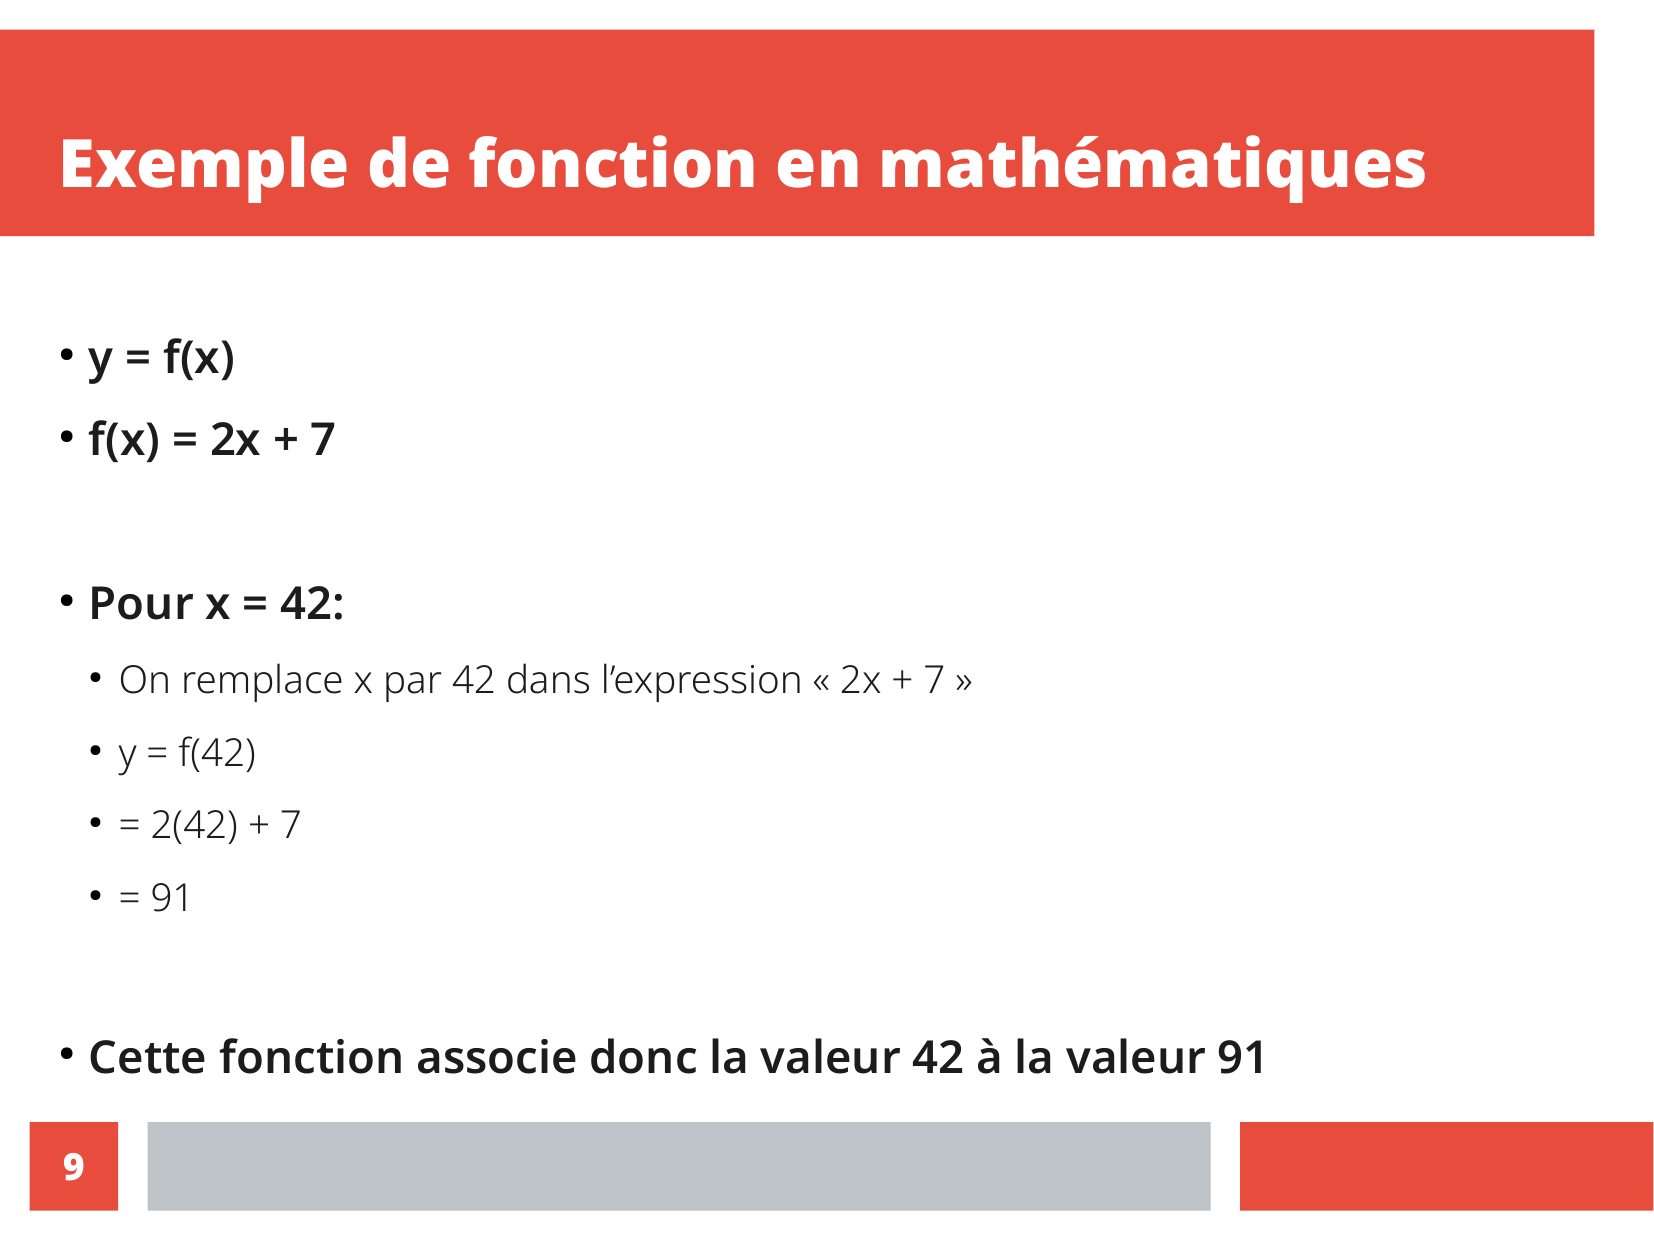

# Exemple de fonction en mathématiques
y = f(x)
f(x) = 2x + 7
Pour x = 42:
On remplace x par 42 dans l’expression « 2x + 7 »
y = f(42)
= 2(42) + 7
= 91
Cette fonction associe donc la valeur 42 à la valeur 91
9